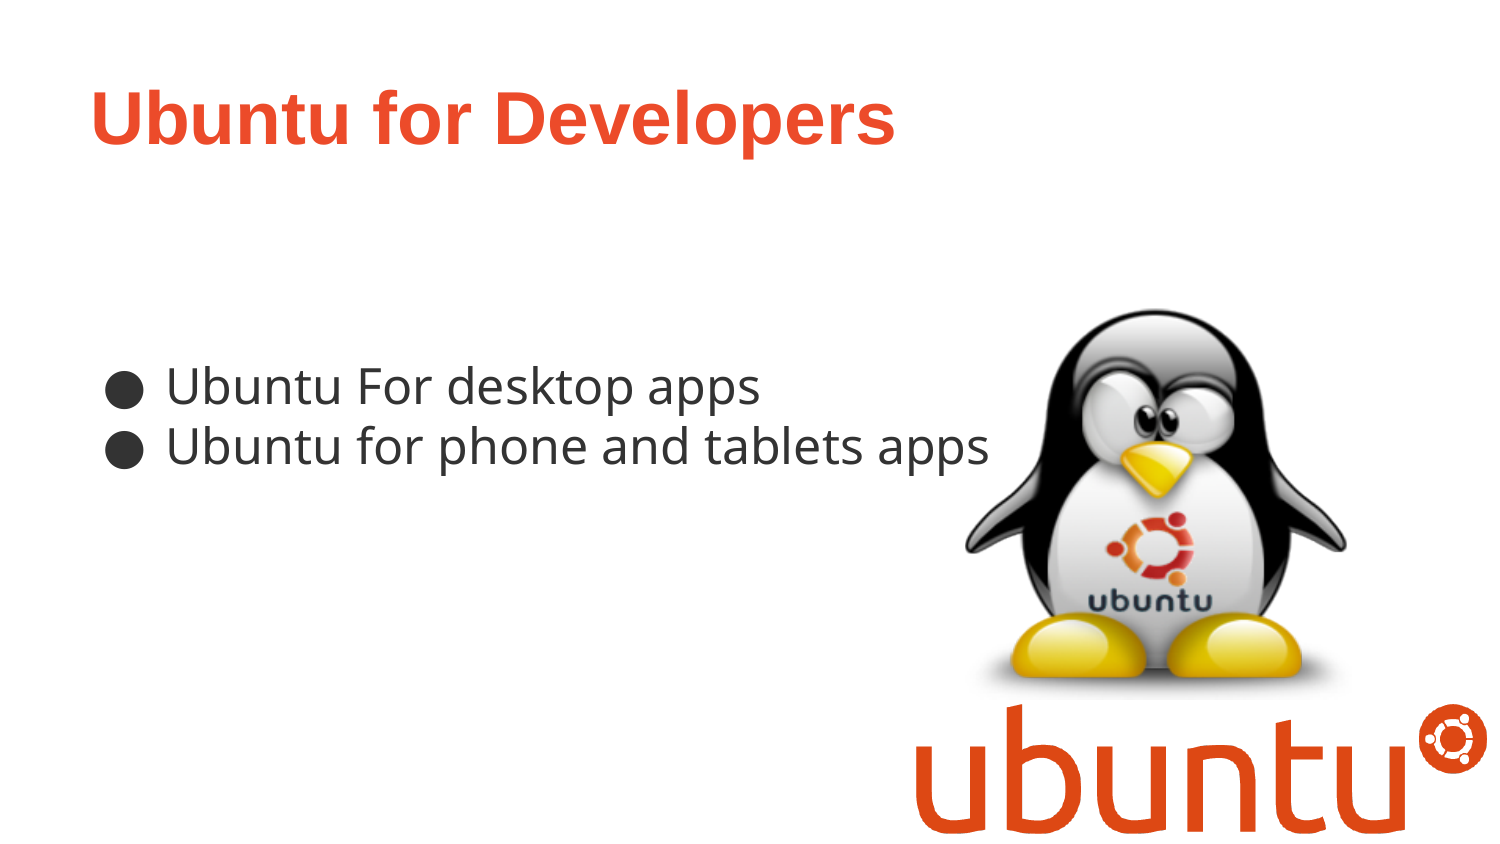

# Ubuntu for Developers
Ubuntu For desktop apps
Ubuntu for phone and tablets apps